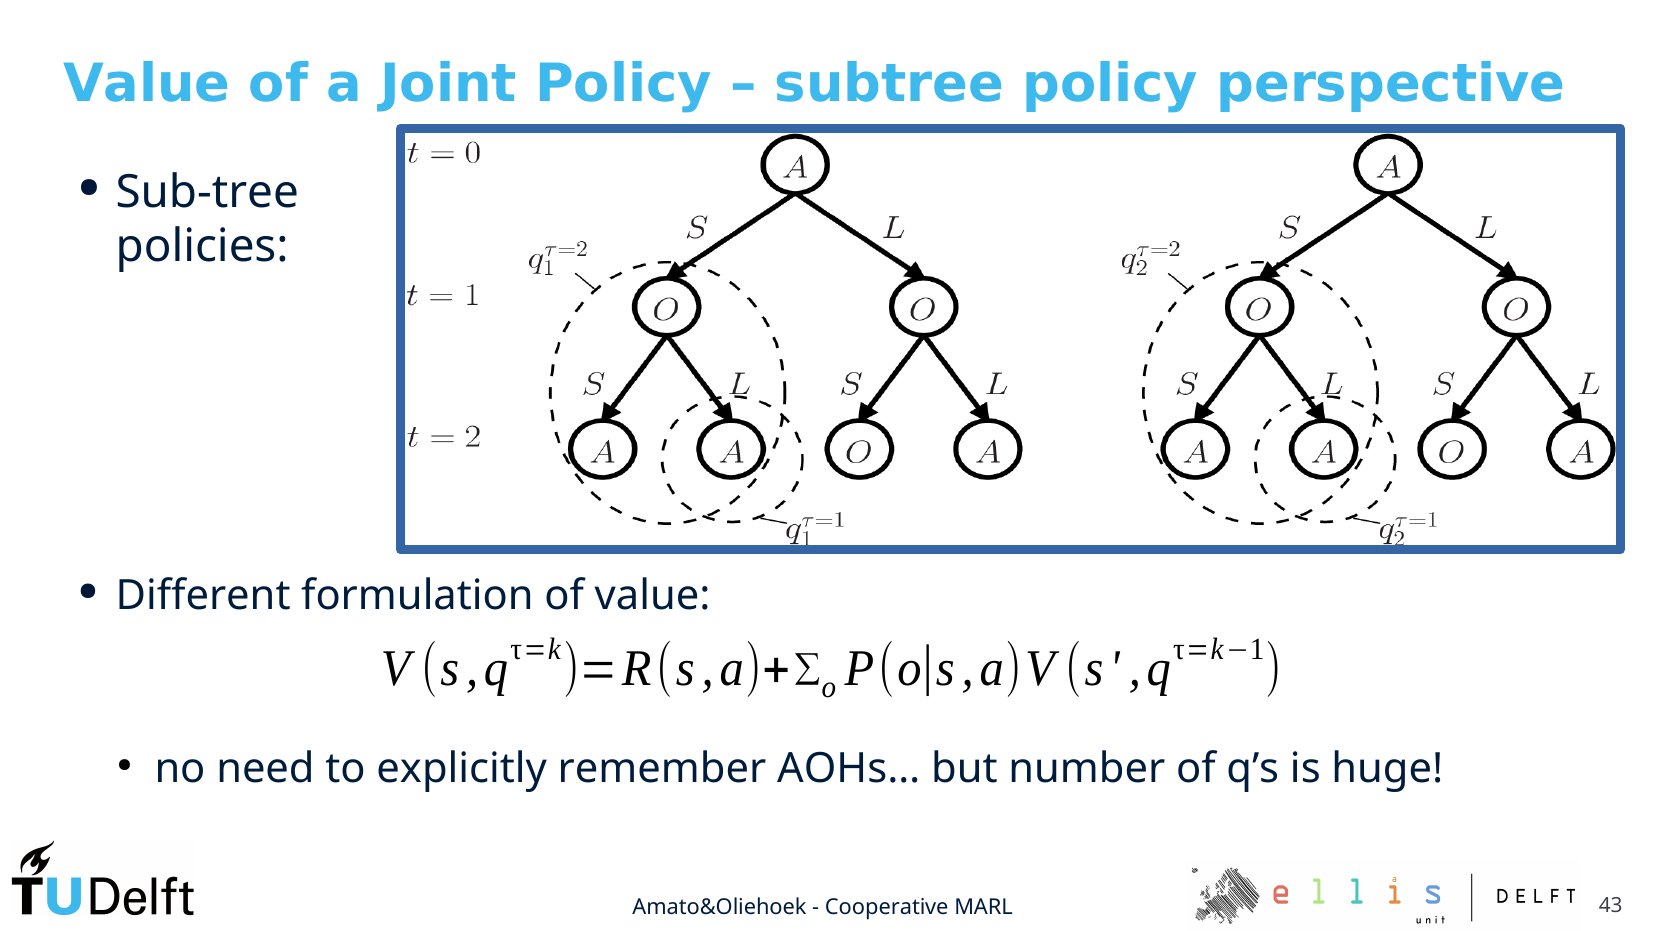

# Value of a Joint Policy – subtree policy perspective
Sub-tree
policies:
Different formulation of value:
no need to explicitly remember AOHs… but number of q’s is huge!
Amato&Oliehoek - Cooperative MARL